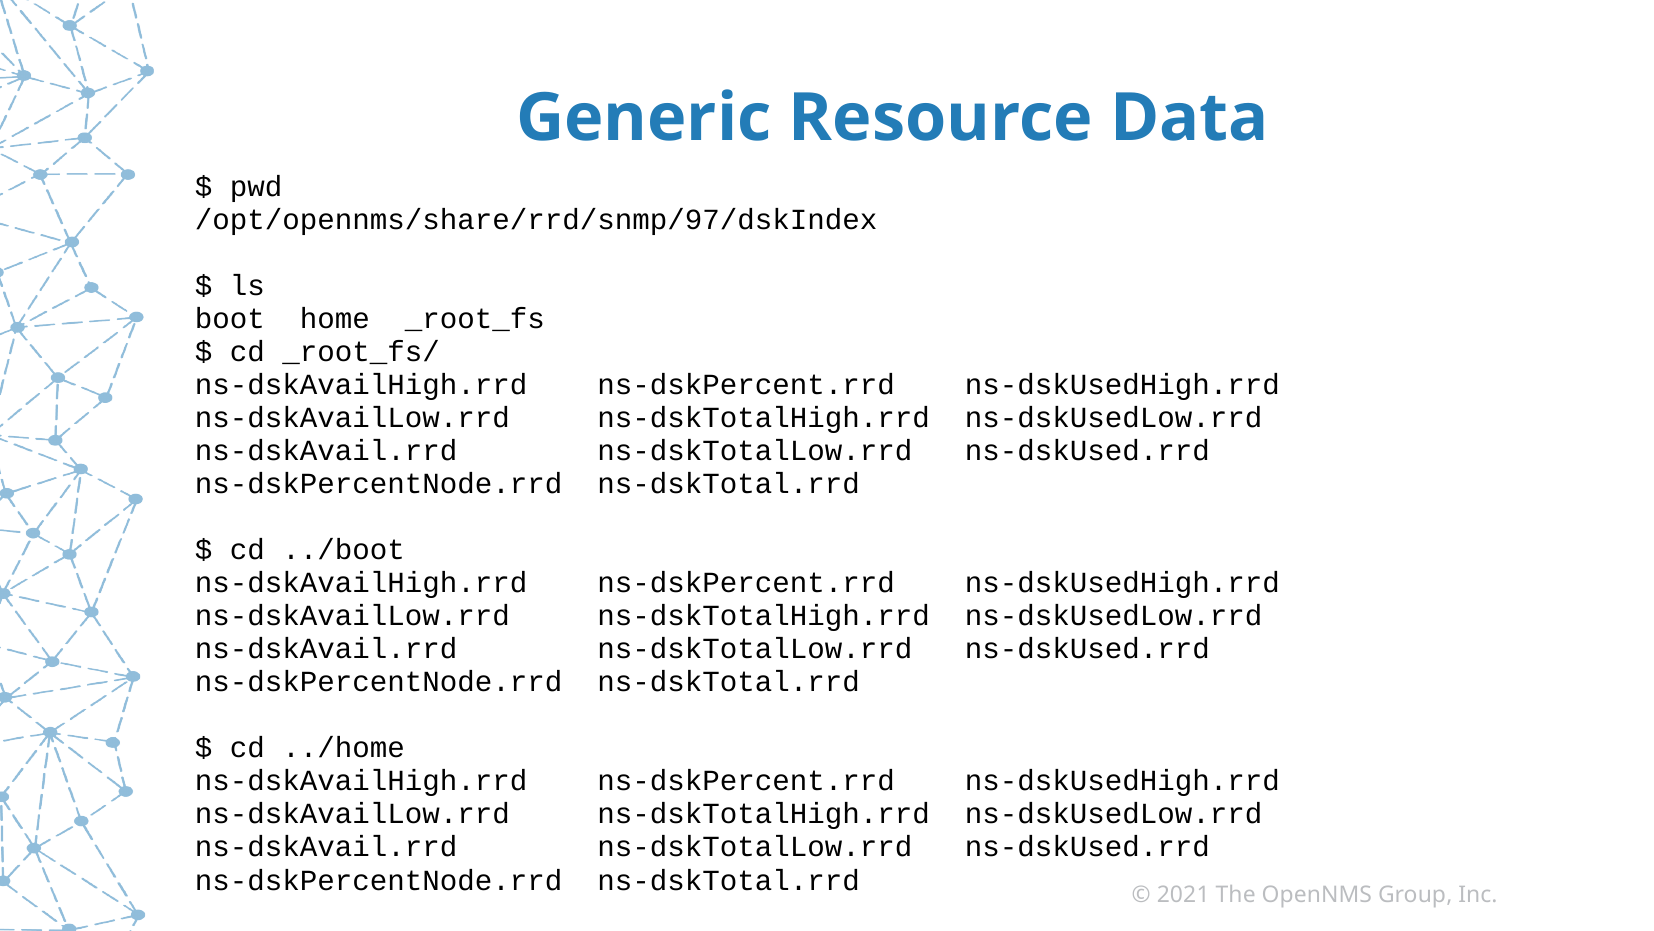

# Generic Resource Data
$ pwd
/opt/opennms/share/rrd/snmp/97/dskIndex
$ ls
boot home _root_fs
$ cd _root_fs/
ns-dskAvailHigh.rrd ns-dskPercent.rrd ns-dskUsedHigh.rrd
ns-dskAvailLow.rrd ns-dskTotalHigh.rrd ns-dskUsedLow.rrd
ns-dskAvail.rrd ns-dskTotalLow.rrd ns-dskUsed.rrd
ns-dskPercentNode.rrd ns-dskTotal.rrd
$ cd ../boot
ns-dskAvailHigh.rrd ns-dskPercent.rrd ns-dskUsedHigh.rrd
ns-dskAvailLow.rrd ns-dskTotalHigh.rrd ns-dskUsedLow.rrd
ns-dskAvail.rrd ns-dskTotalLow.rrd ns-dskUsed.rrd
ns-dskPercentNode.rrd ns-dskTotal.rrd
$ cd ../home
ns-dskAvailHigh.rrd ns-dskPercent.rrd ns-dskUsedHigh.rrd
ns-dskAvailLow.rrd ns-dskTotalHigh.rrd ns-dskUsedLow.rrd
ns-dskAvail.rrd ns-dskTotalLow.rrd ns-dskUsed.rrd
ns-dskPercentNode.rrd ns-dskTotal.rrd